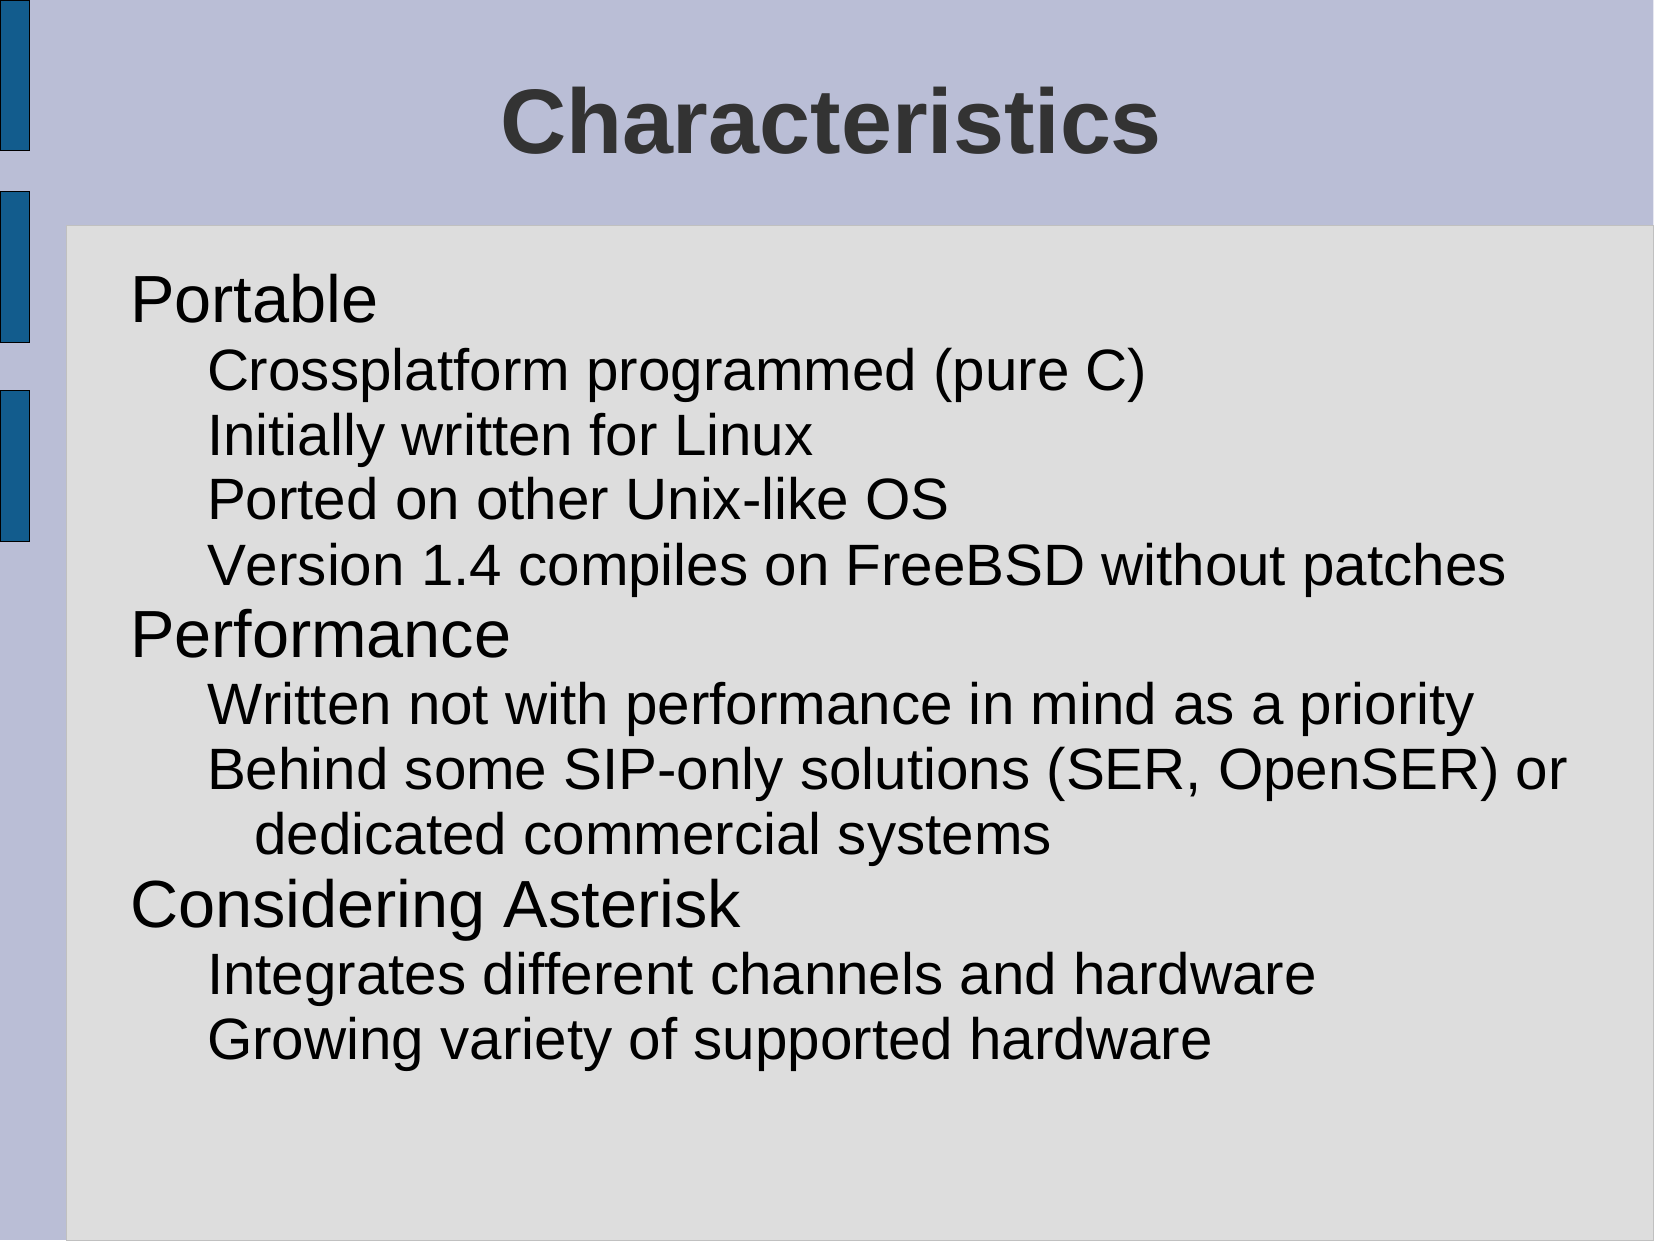

# Characteristics
Portable
Crossplatform programmed (pure C)
Initially written for Linux
Ported on other Unix-like OS
Version 1.4 compiles on FreeBSD without patches
Performance
Written not with performance in mind as a priority
Behind some SIP-only solutions (SER, OpenSER) or dedicated commercial systems
Considering Asterisk
Integrates different channels and hardware
Growing variety of supported hardware